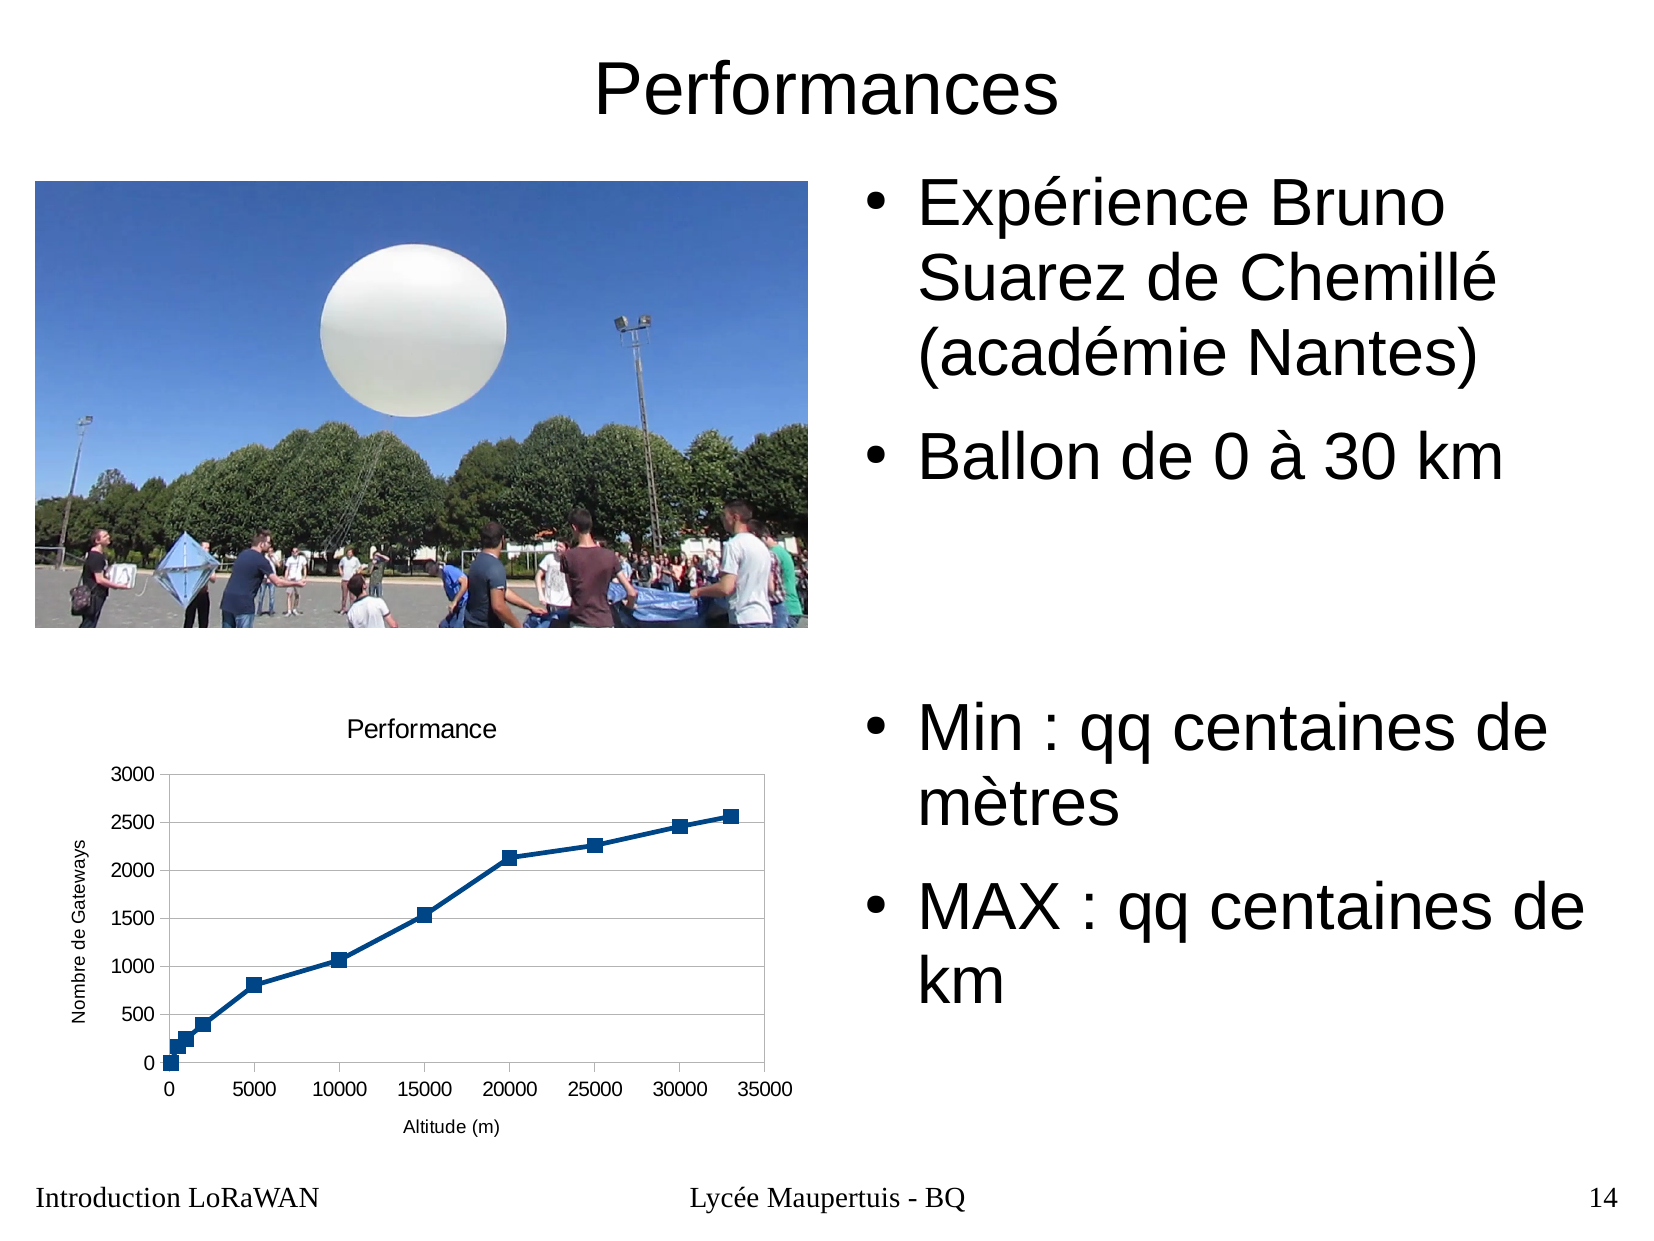

# Performances
Expérience Bruno Suarez de Chemillé (académie Nantes)
Ballon de 0 à 30 km
### Chart: Performance
| Category | Number of Objenious Gateway |
|---|---|Min : qq centaines de mètres
MAX : qq centaines de km
Introduction LoRaWAN
Lycée Maupertuis - BQ
14